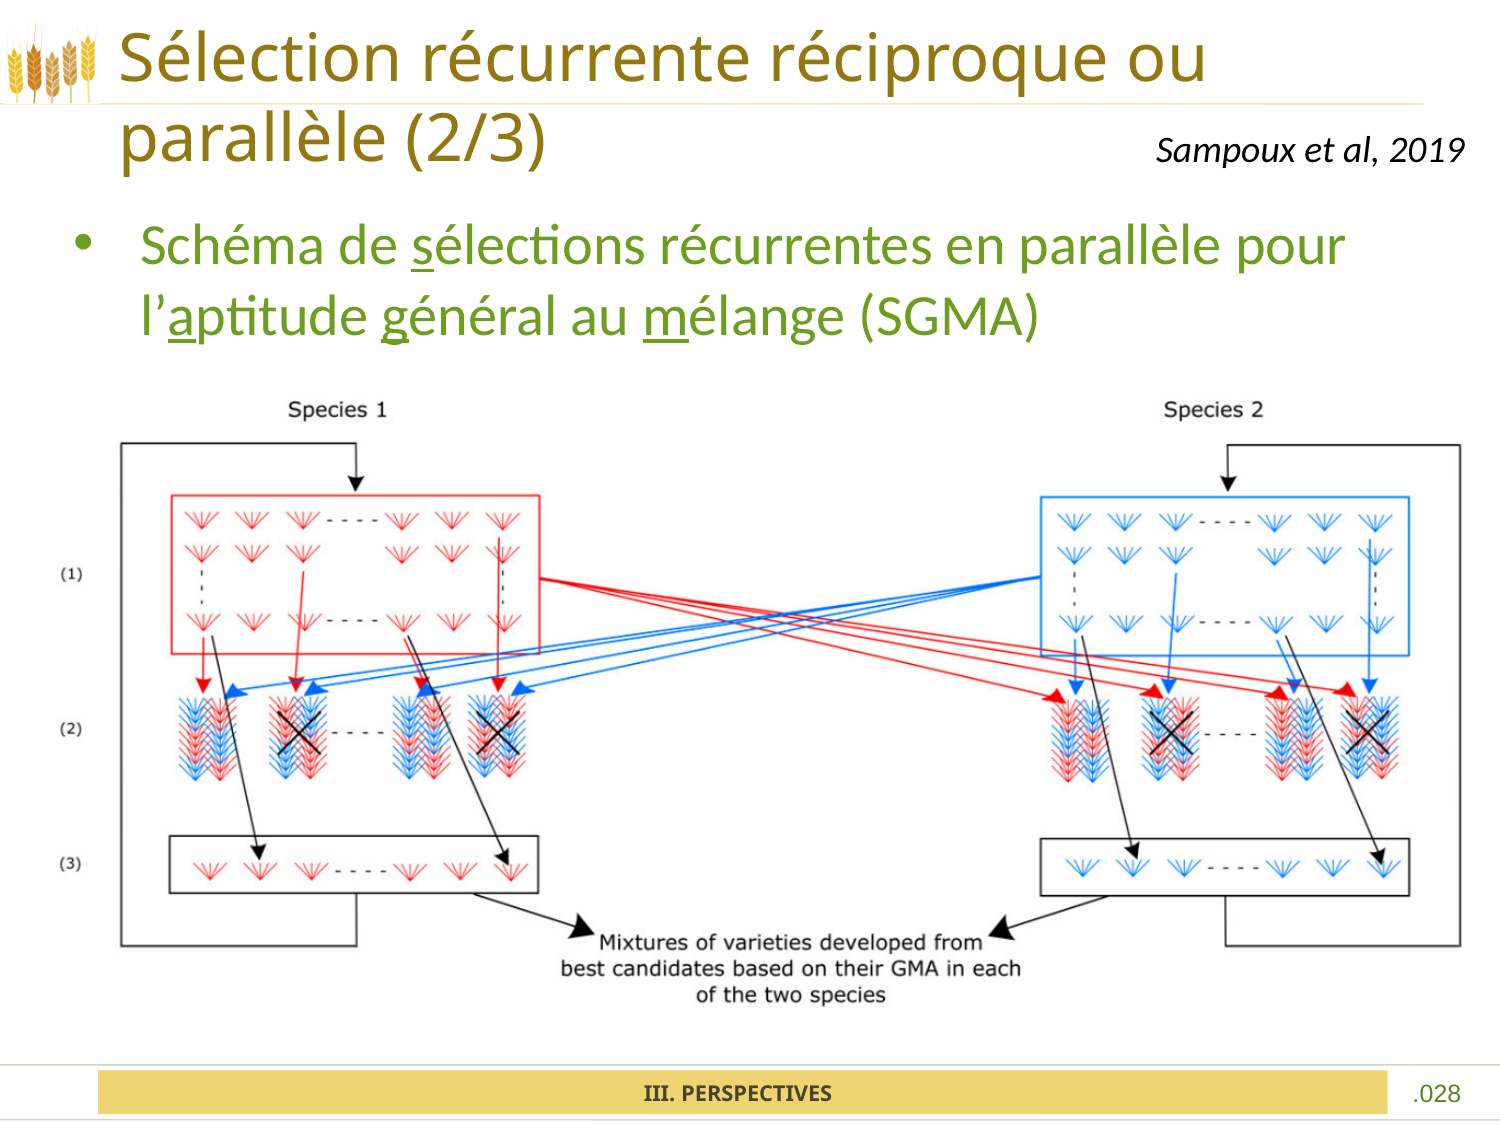

Sélection récurrente réciproque ou parallèle (2/3)
Sampoux et al, 2019
# Schéma de sélections récurrentes en parallèle pour l’aptitude général au mélange (SGMA)
III. PERSPECTIVES